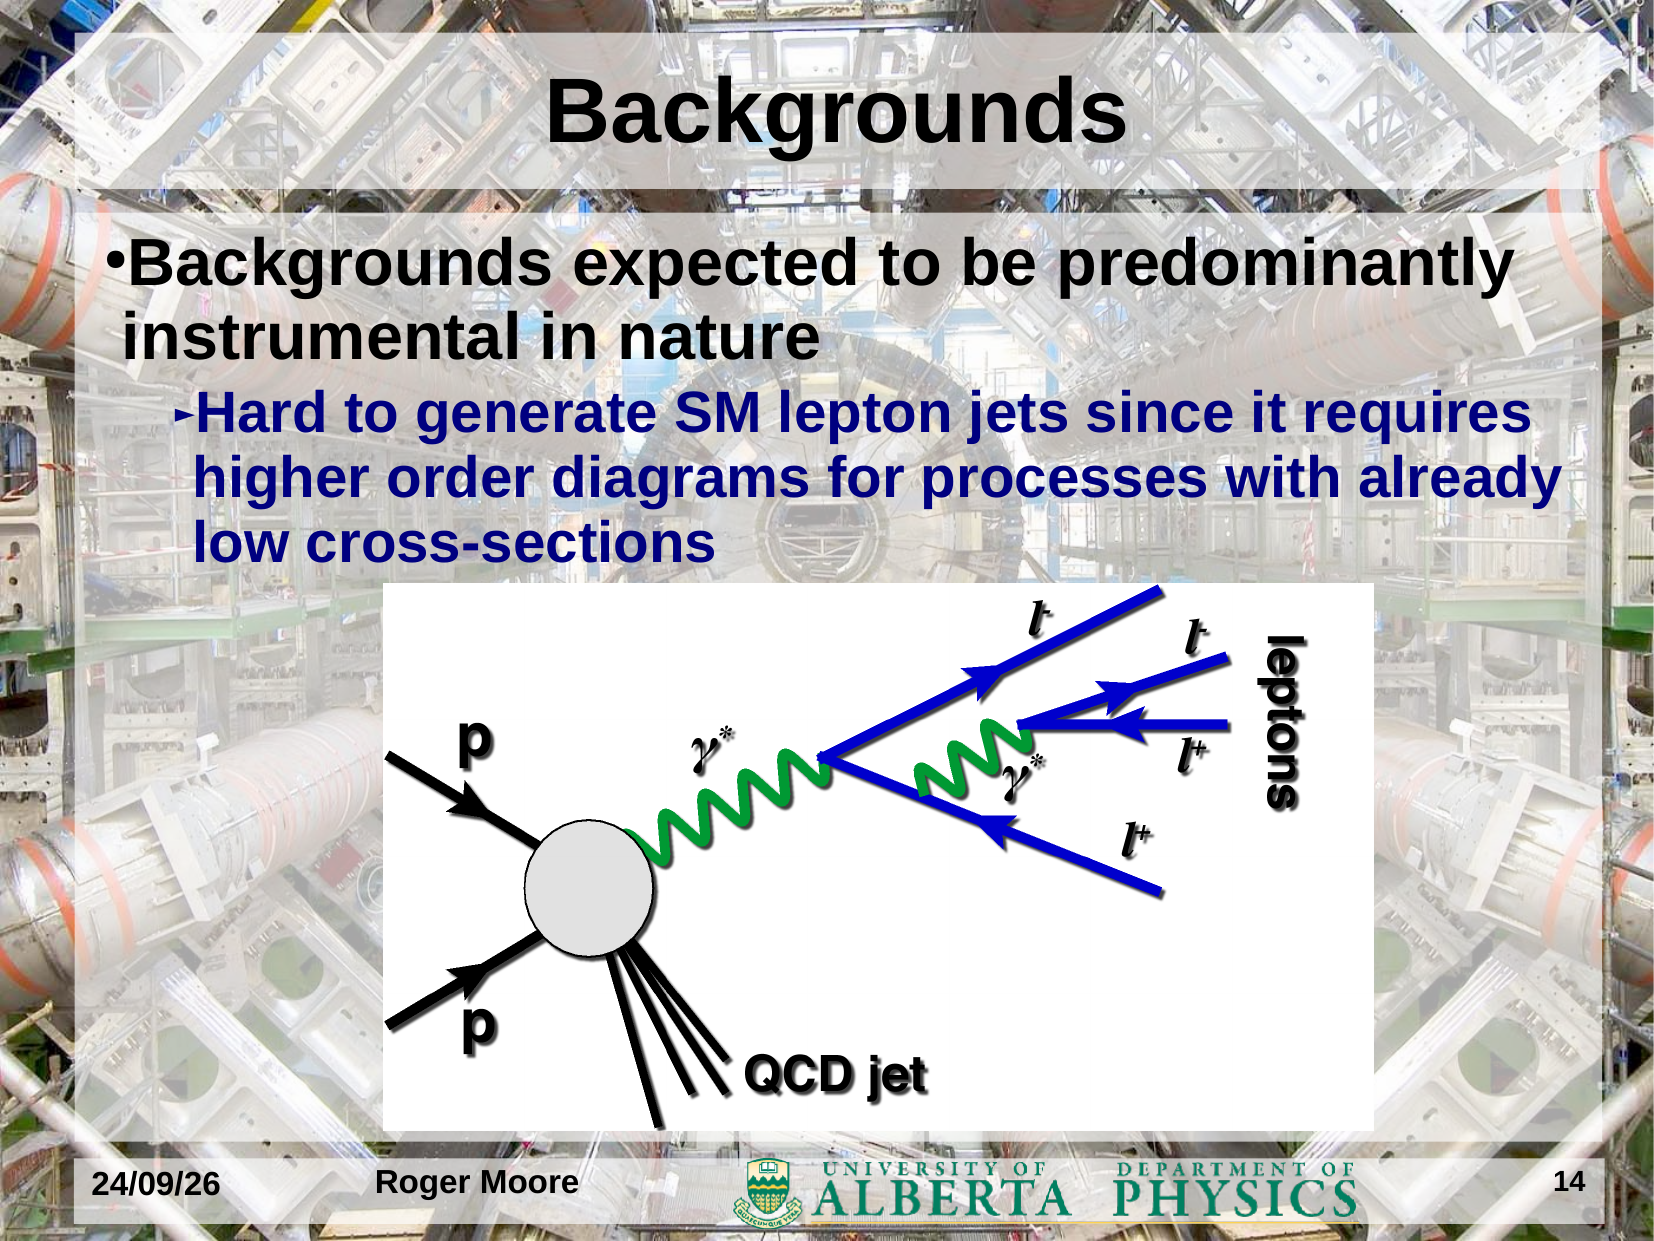

# Backgrounds
Backgrounds expected to be predominantly instrumental in nature
Hard to generate SM lepton jets since it requires higher order diagrams for processes with already low cross-sections